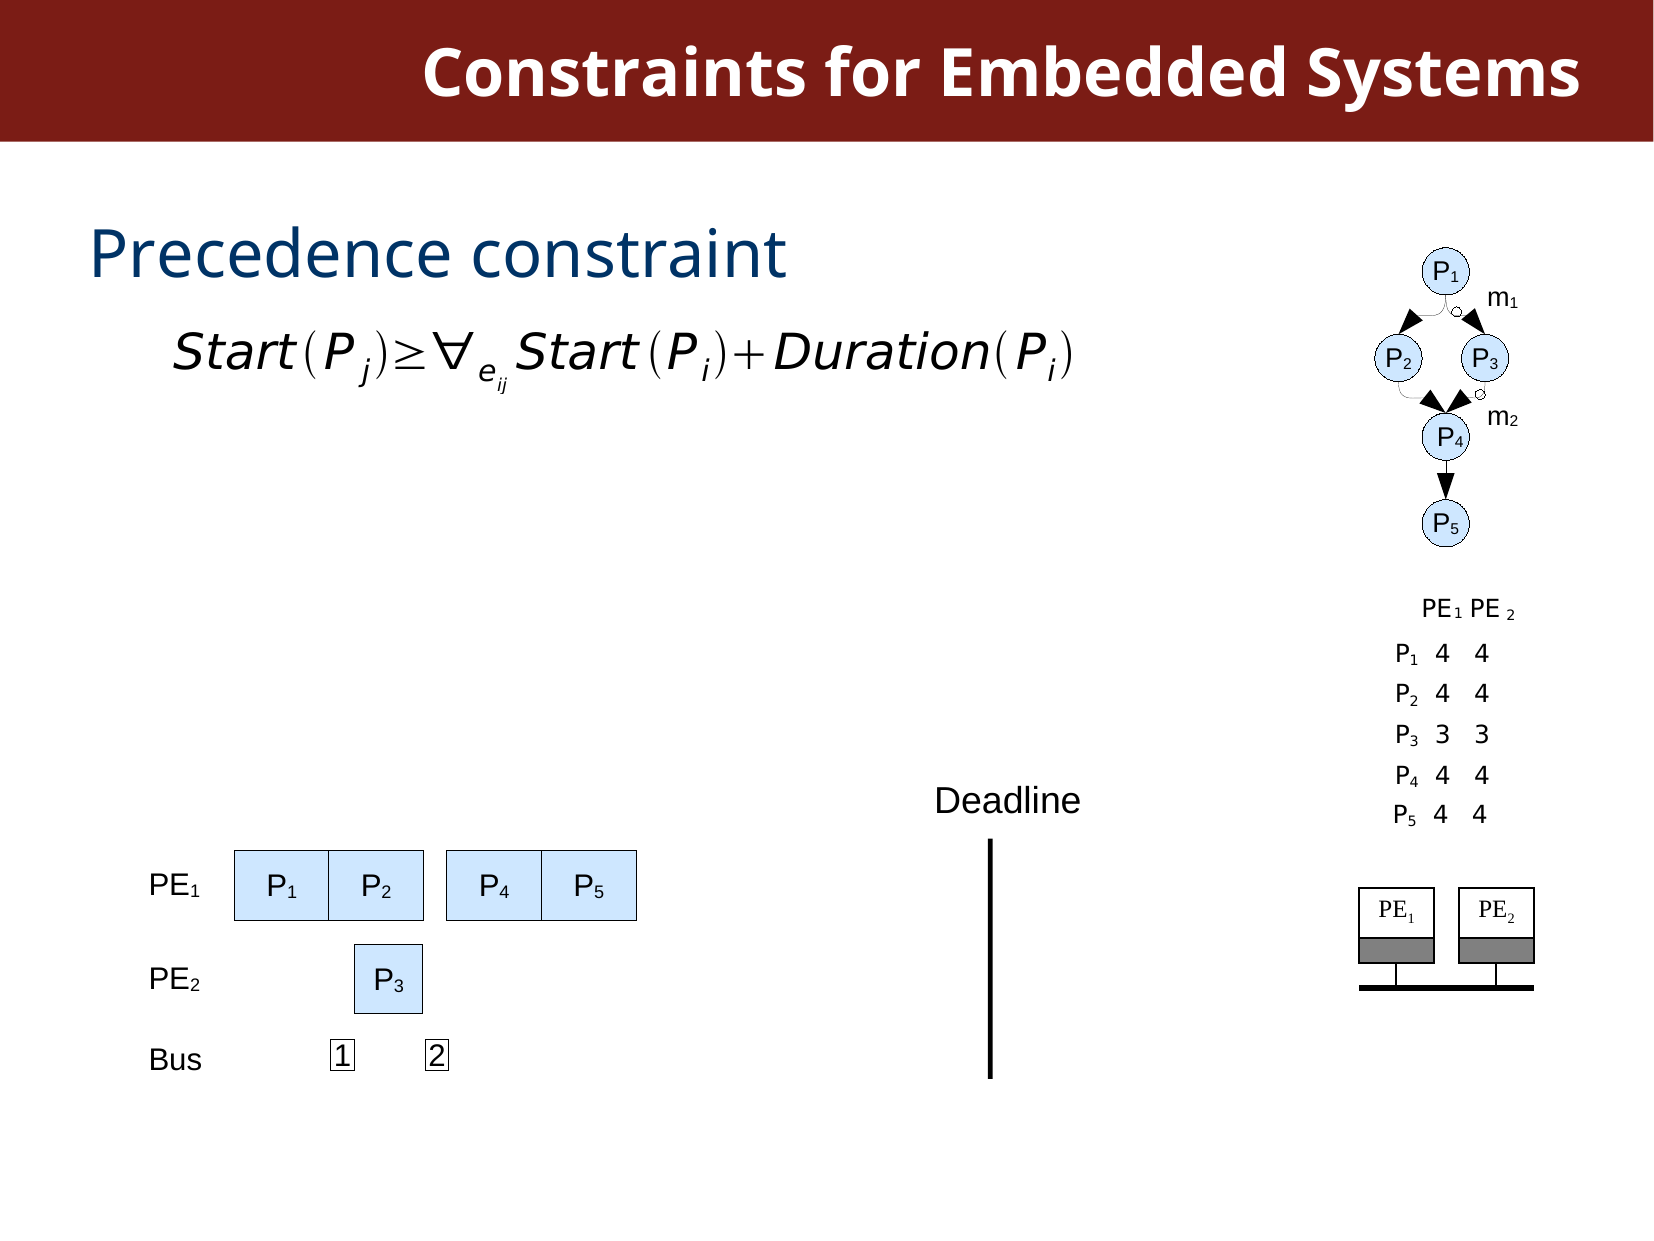

# Constraints for Embedded Systems
Precedence constraint
P1
m1
P2
P3
m2
P4
P5
PE
PE
1
2
P
4
4
1
P
4
4
2
P
3
3
3
P
4
4
Deadline
PE1
P1
P2
P4
P5
PE2
P3
Bus
1
2
4
P
4
4
5
PE1
PE2